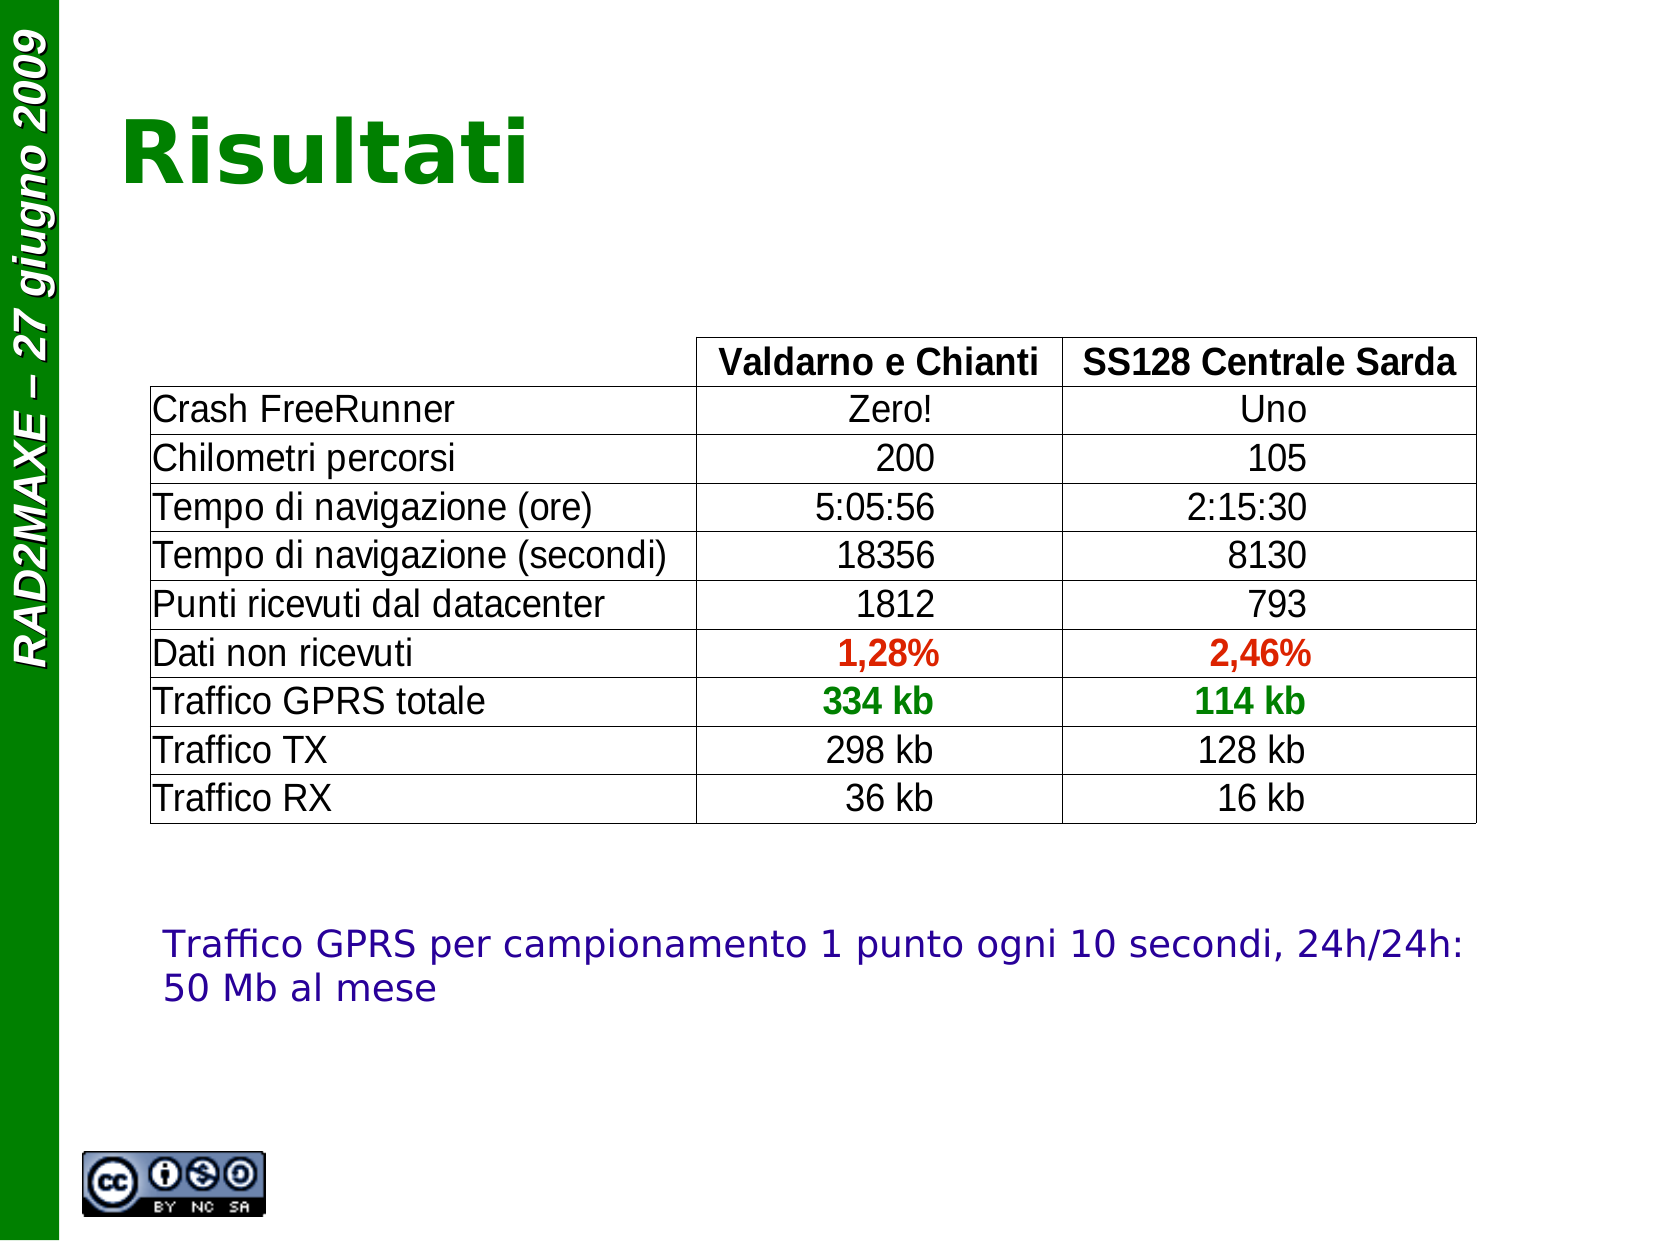

# Risultati
Traffico GPRS per campionamento 1 punto ogni 10 secondi, 24h/24h:
50 Mb al mese